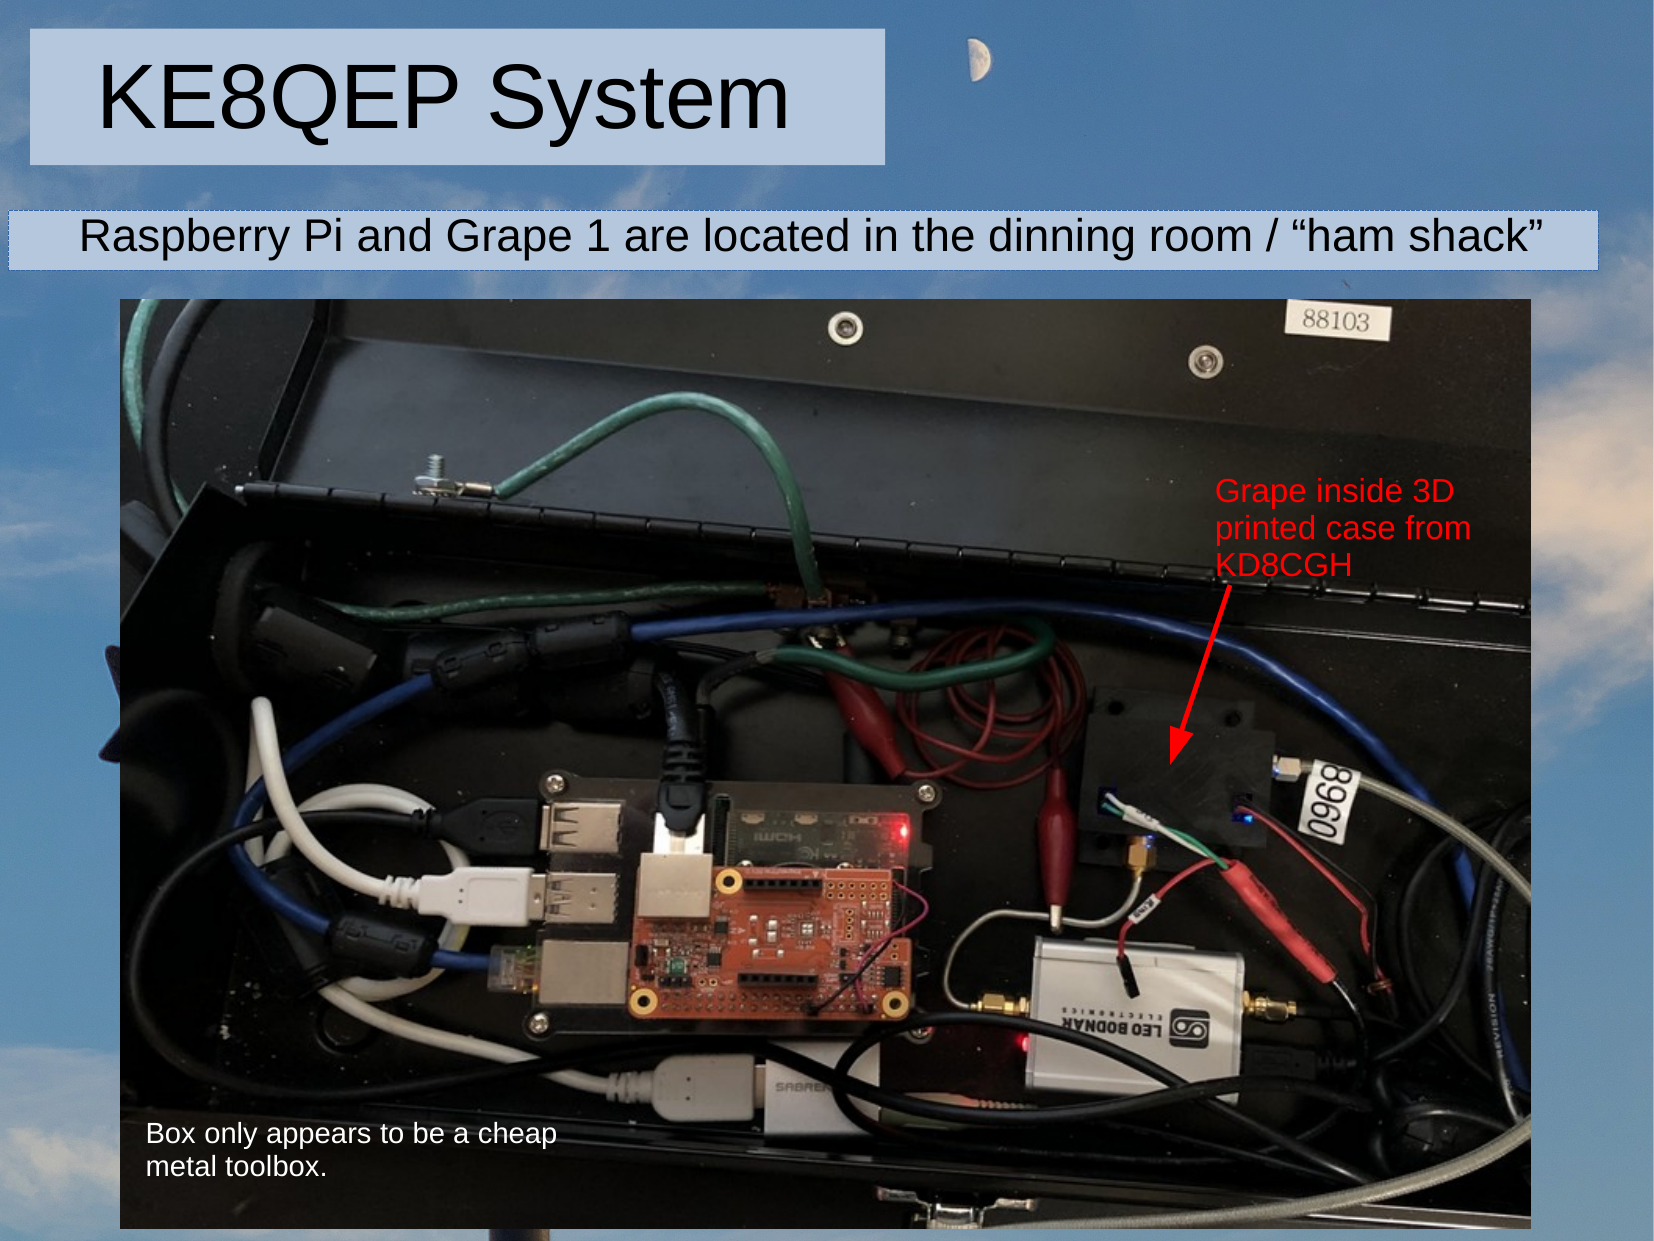

# KE8QEP System
Raspberry Pi and Grape 1 are located in the dinning room / “ham shack”
Grape inside 3D printed case from KD8CGH
Box only appears to be a cheap metal toolbox.